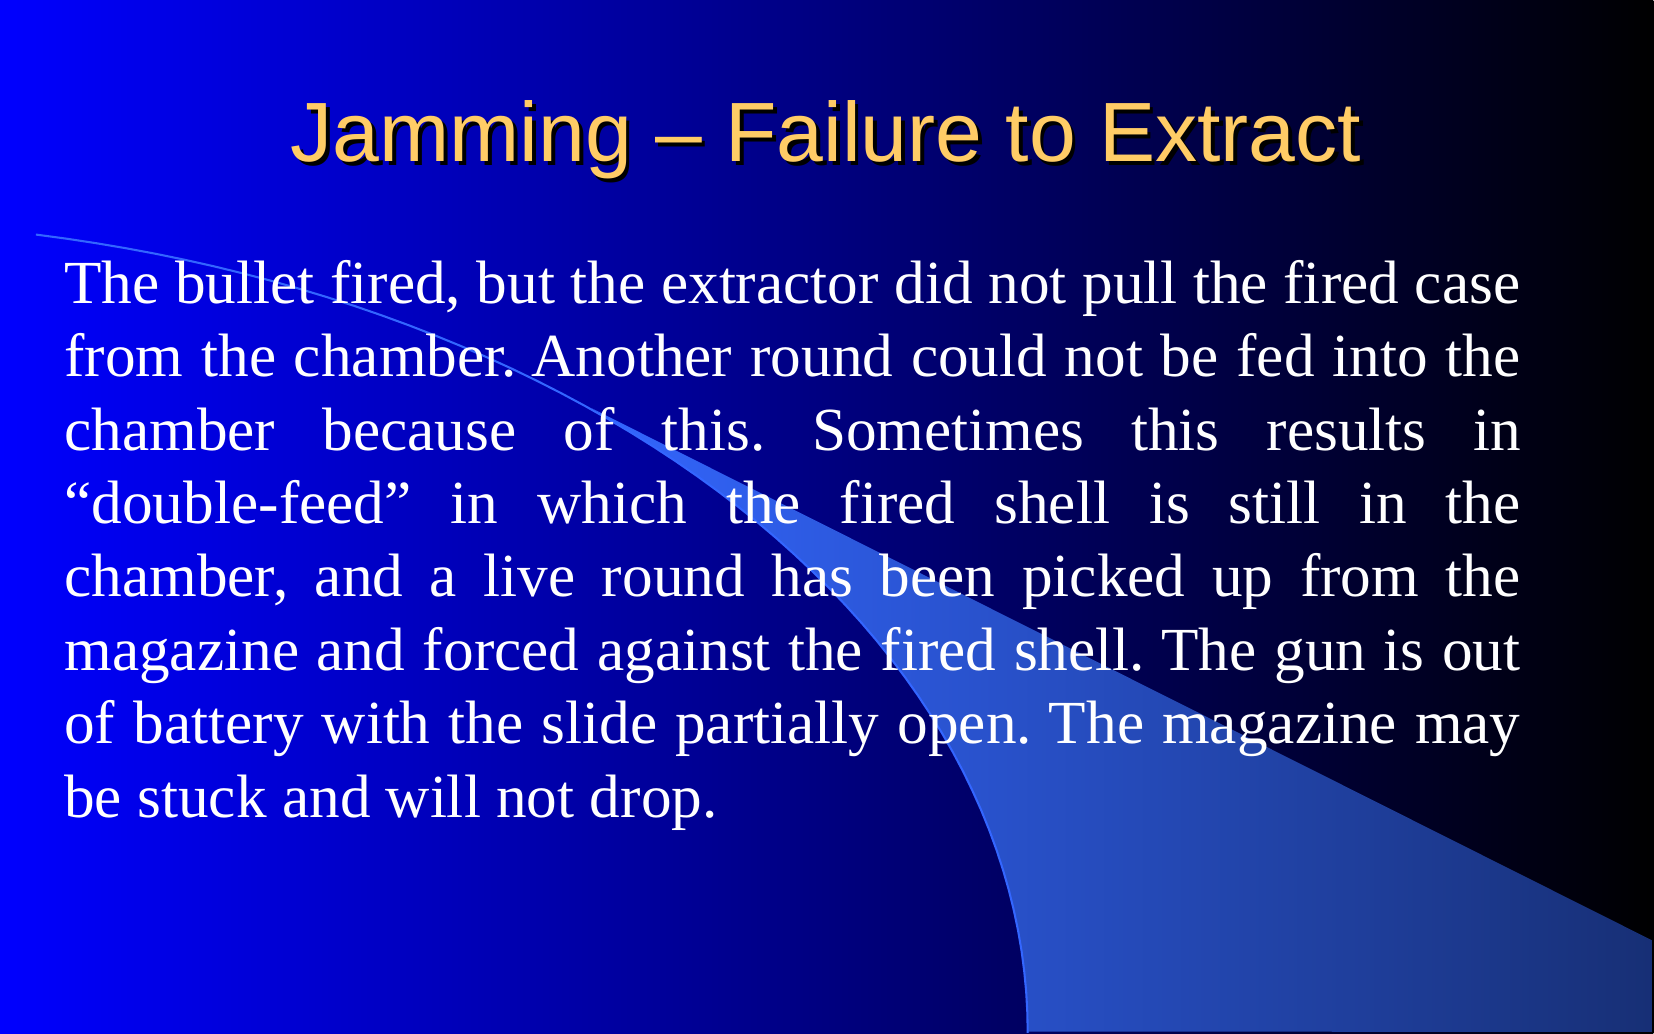

# Jamming – Failure to Extract
The bullet fired, but the extractor did not pull the fired case from the chamber. Another round could not be fed into the chamber because of this. Sometimes this results in “double-feed” in which the fired shell is still in the chamber, and a live round has been picked up from the magazine and forced against the fired shell. The gun is out of battery with the slide partially open. The magazine may be stuck and will not drop.